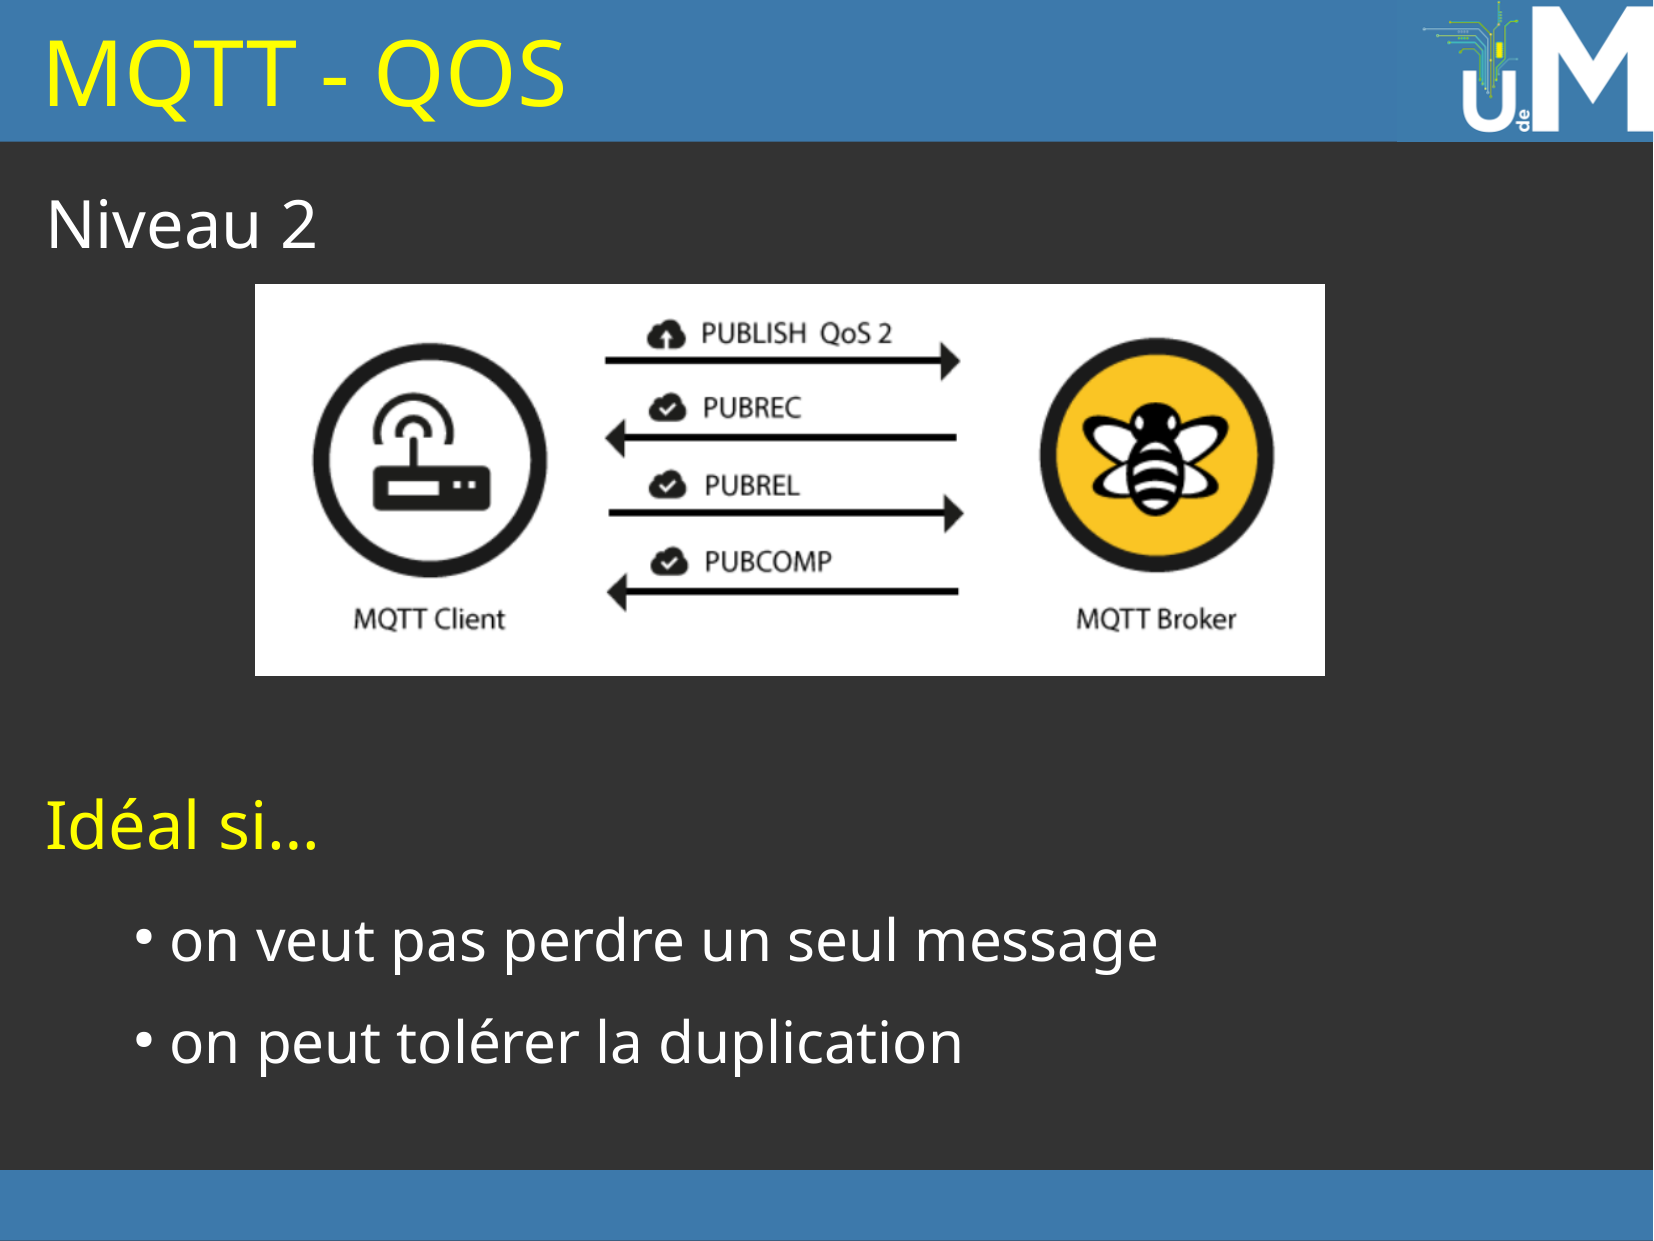

# MQTT - QOS
Niveau 2
Idéal si…
 on veut pas perdre un seul message
 on peut tolérer la duplication